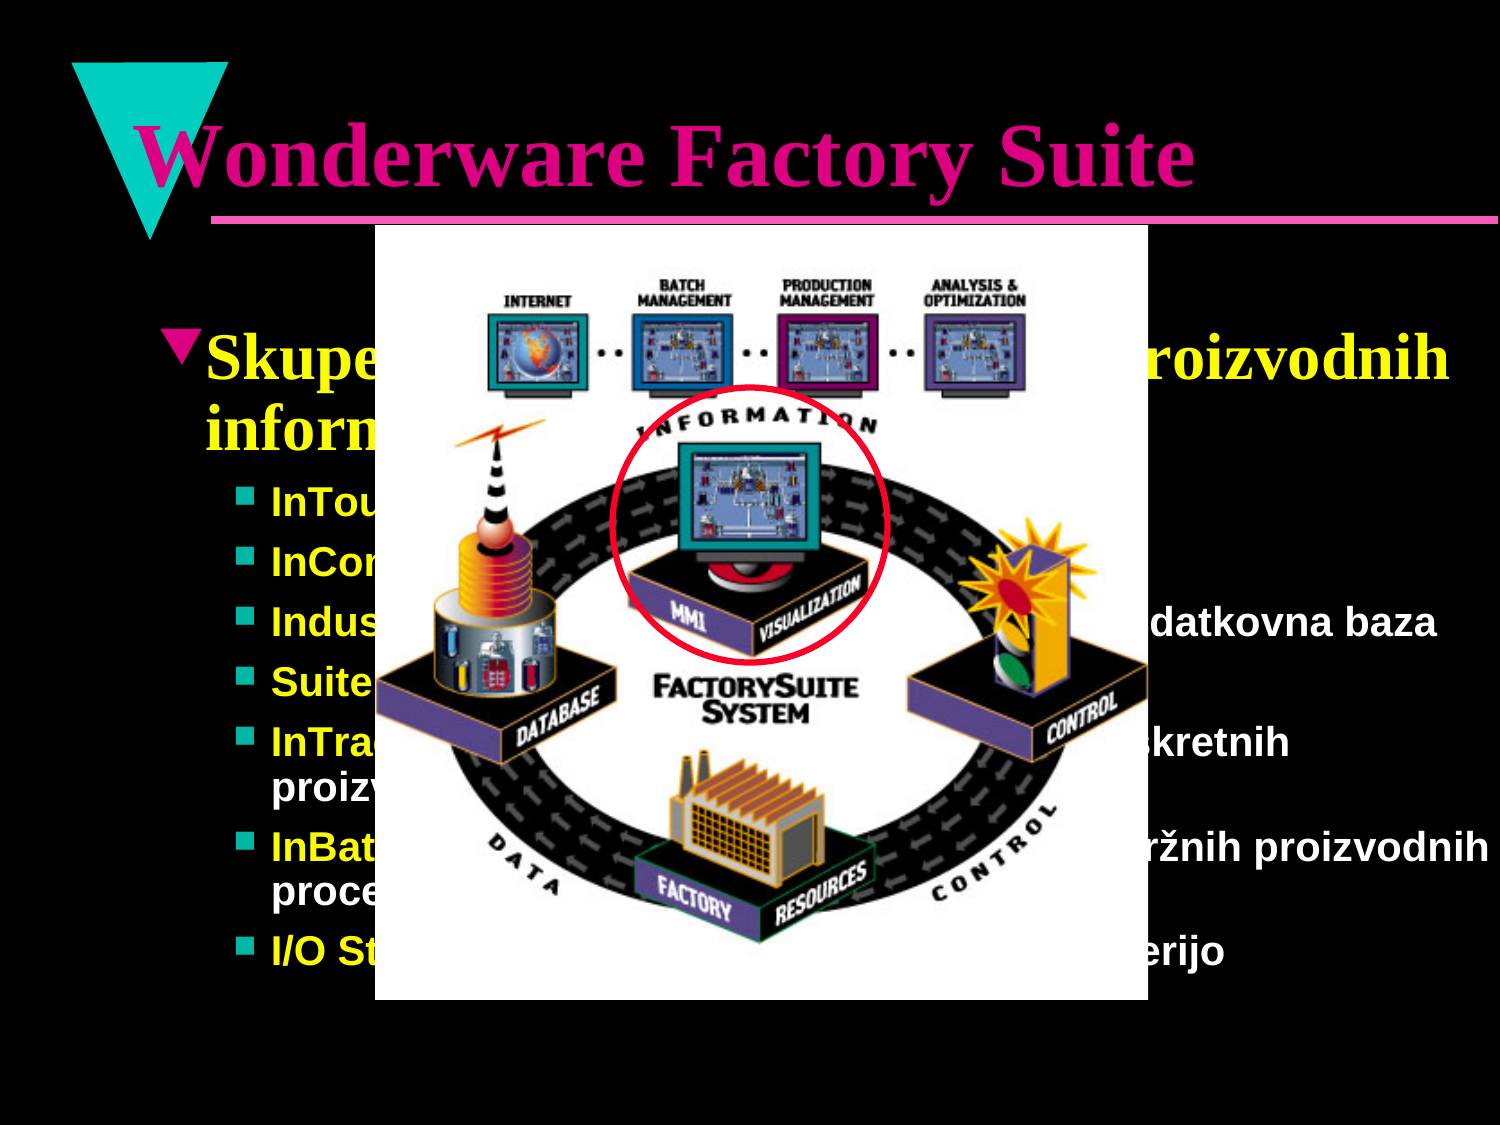

# Wonderware Factory Suite
Skupek orodij za obvladovanje proizvodnih informacijskih sistemov
InTouch: SCADA (HMI)
InControl: Avtomatizacija Procesni nivo
IndustrialSQL Server:RealTime relacijska podatkovna baza
Suite Voyager: Internetni strežnik
InTrack: Orodje za razvoj MES aplikacij v diskretnih proizvodnih procesih
InBatch: Orodje za razvoj MES aplikacij v šaržnih proizvodnih procesih
I/O Strežniki: komunikacija s procesno periferijo
RVP2
Orodja - Razvojno okolje (Window Maker)
2